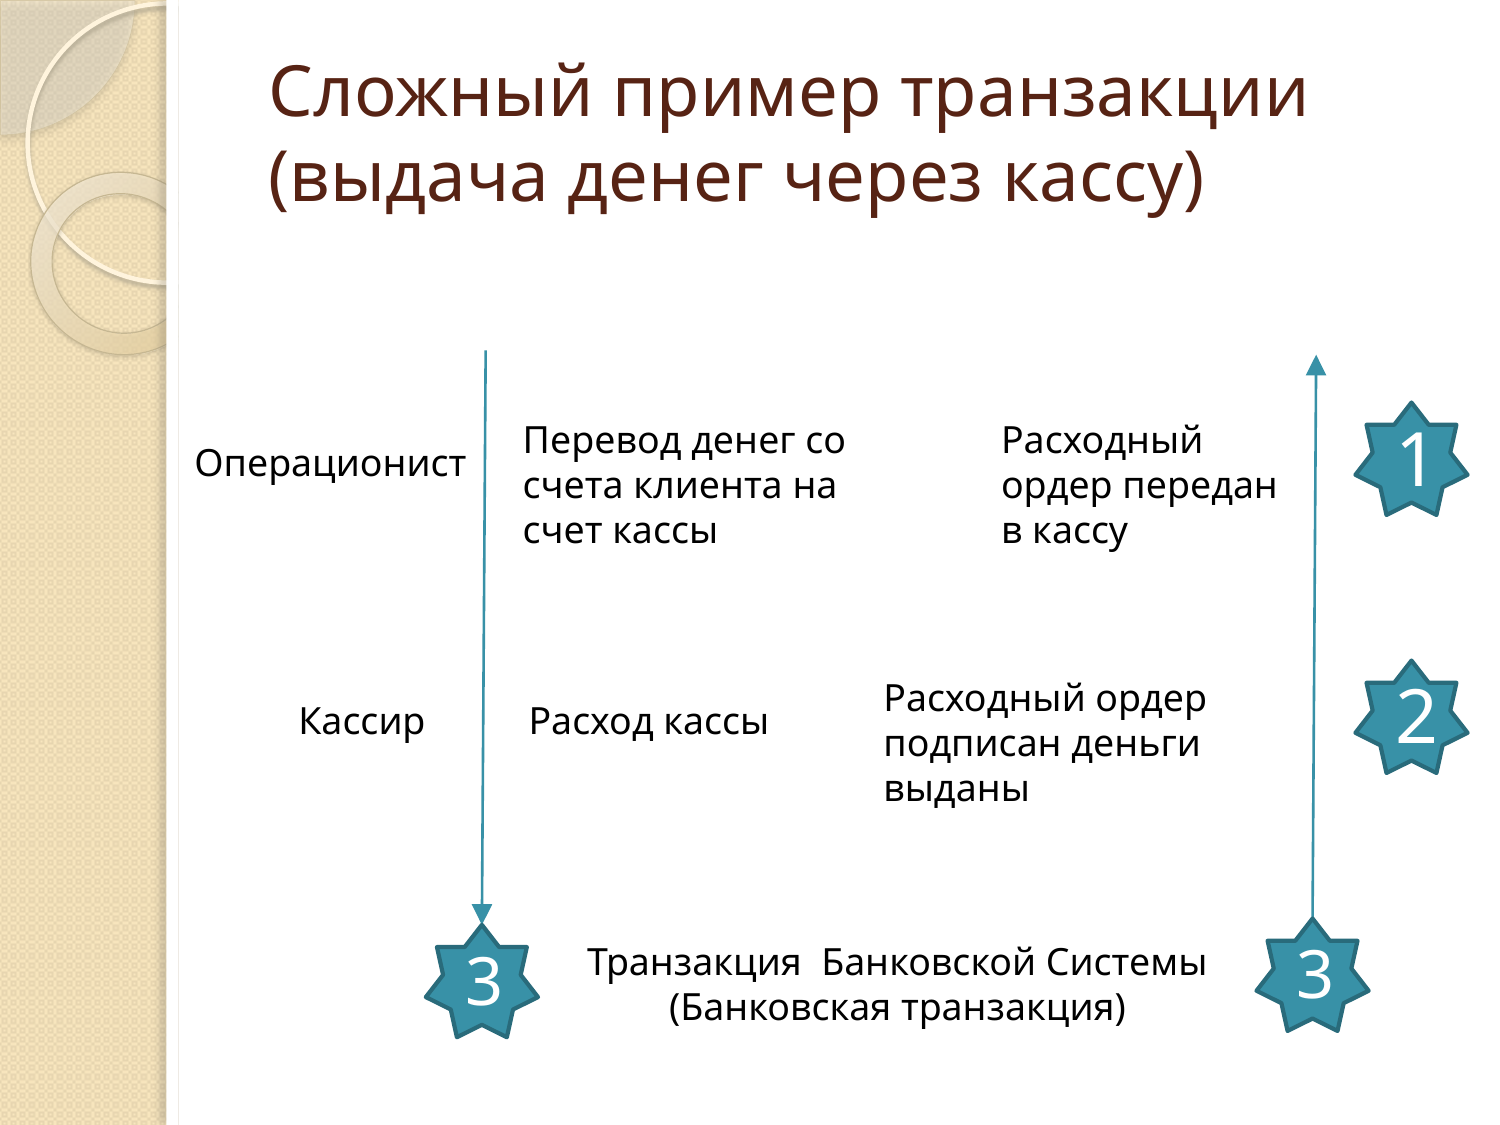

# Сложный пример транзакции (выдача денег через кассу)
1
Перевод денег со счета клиента на счет кассы
Расходный ордер передан в кассу
Операционист
2
Расходный ордер подписан деньги выданы
Кассир
Расход кассы
3
3
Транзакция Банковской Системы
(Банковская транзакция)